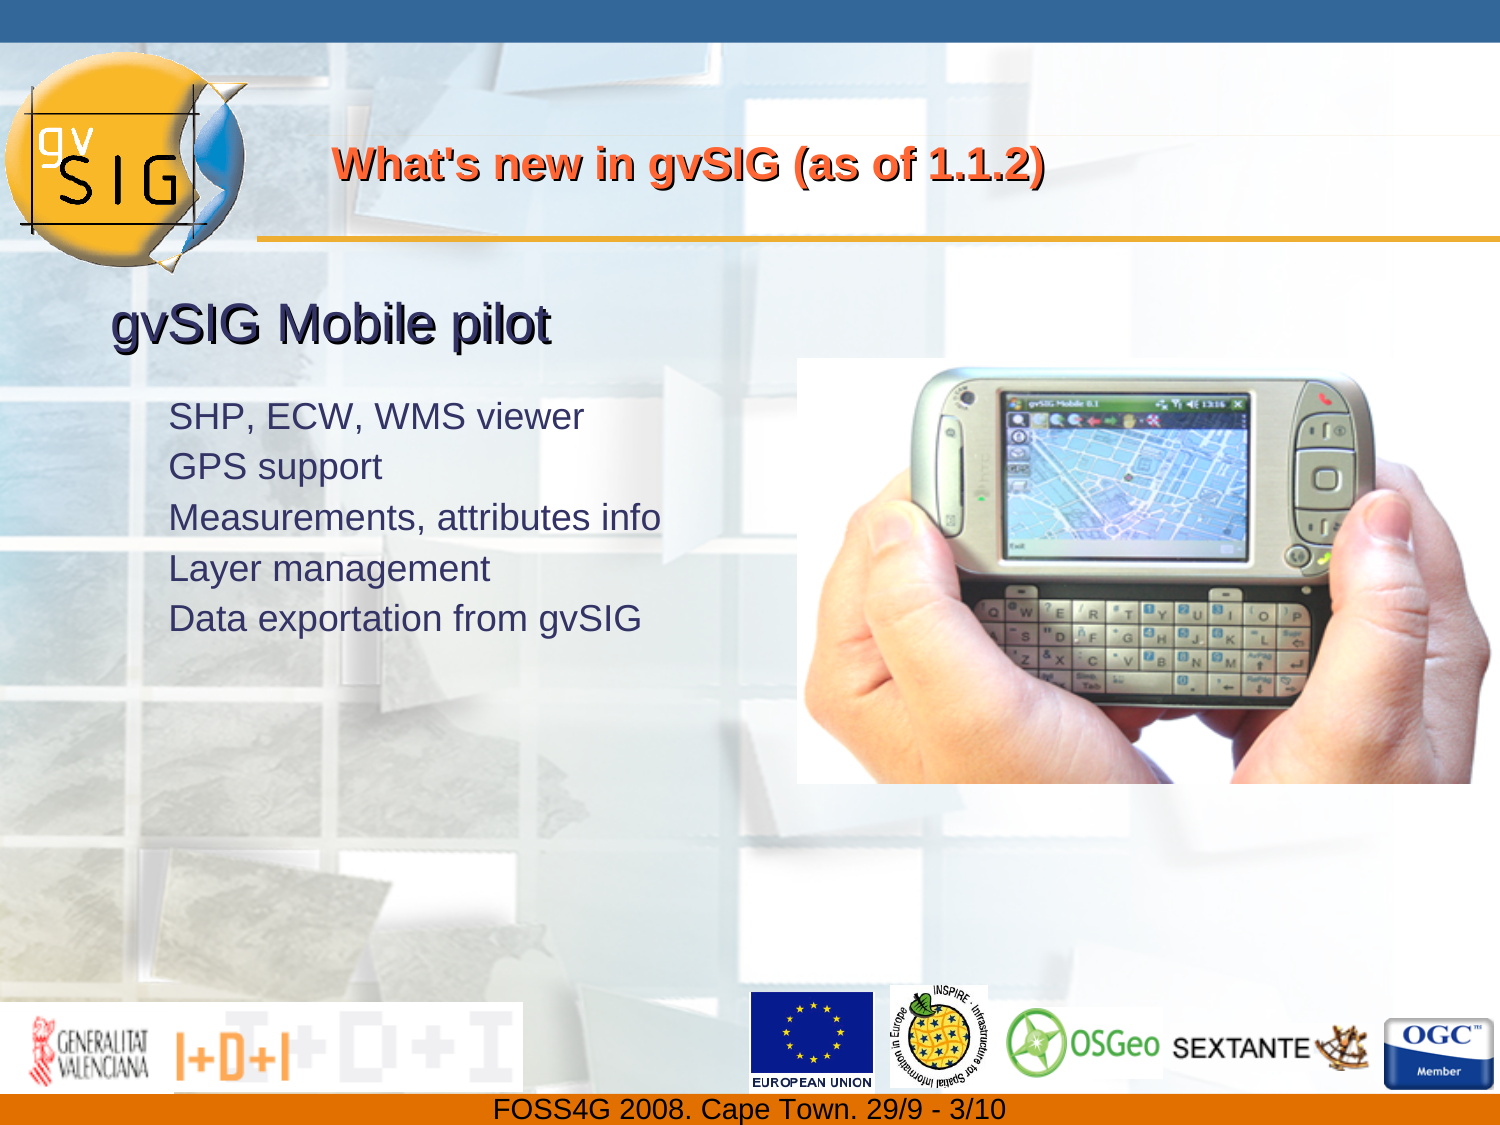

#
What's new in gvSIG (as of 1.1.2)
gvSIG Mobile pilot
SHP, ECW, WMS viewer
GPS support
Measurements, attributes info
Layer management
Data exportation from gvSIG